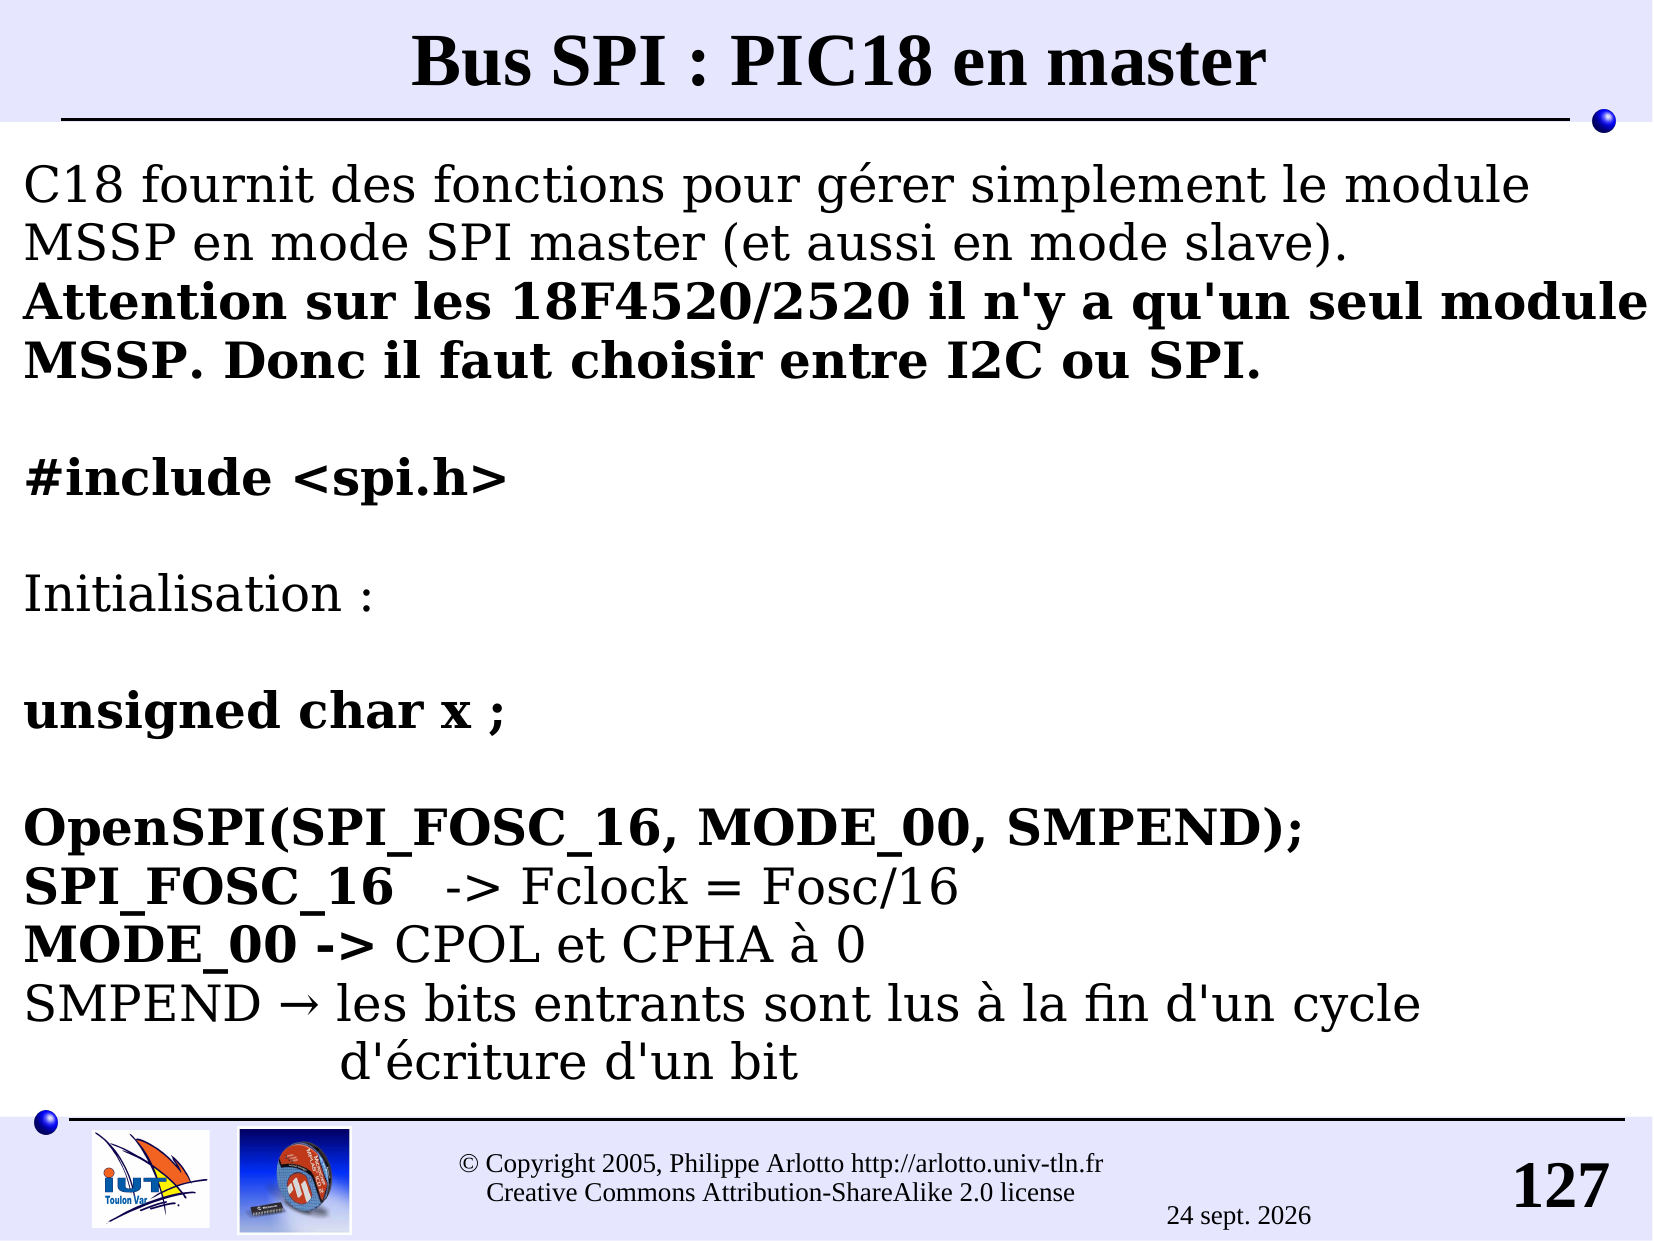

# Bus SPI : PIC18 en master
C18 fournit des fonctions pour gérer simplement le module
MSSP en mode SPI master (et aussi en mode slave).
Attention sur les 18F4520/2520 il n'y a qu'un seul module
MSSP. Donc il faut choisir entre I2C ou SPI.
#include <spi.h>
Initialisation :
unsigned char x ;
OpenSPI(SPI_FOSC_16, MODE_00, SMPEND);
SPI_FOSC_16 -> Fclock = Fosc/16
MODE_00 -> CPOL et CPHA à 0
SMPEND → les bits entrants sont lus à la fin d'un cycle
				 d'écriture d'un bit